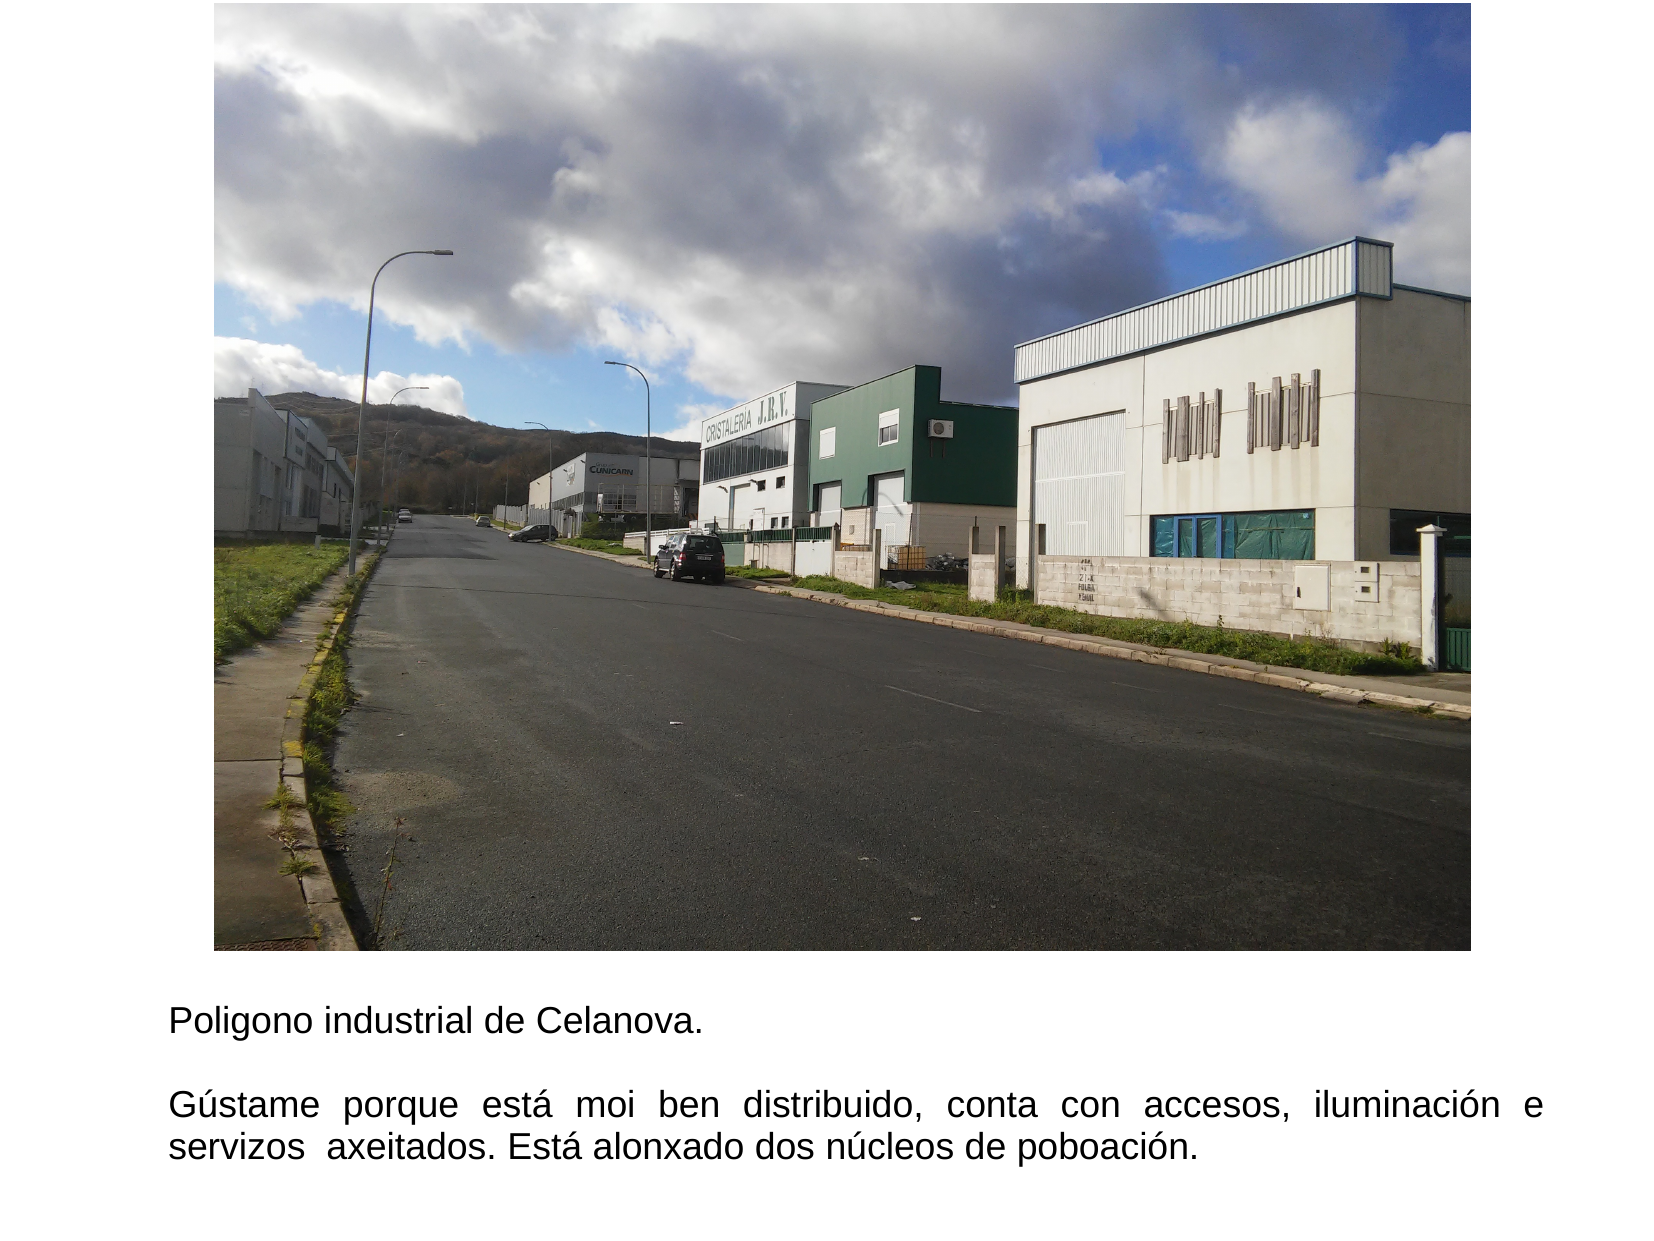

Poligono industrial de Celanova.
Gústame porque está moi ben distribuido, conta con accesos, iluminación e servizos axeitados. Está alonxado dos núcleos de poboación.